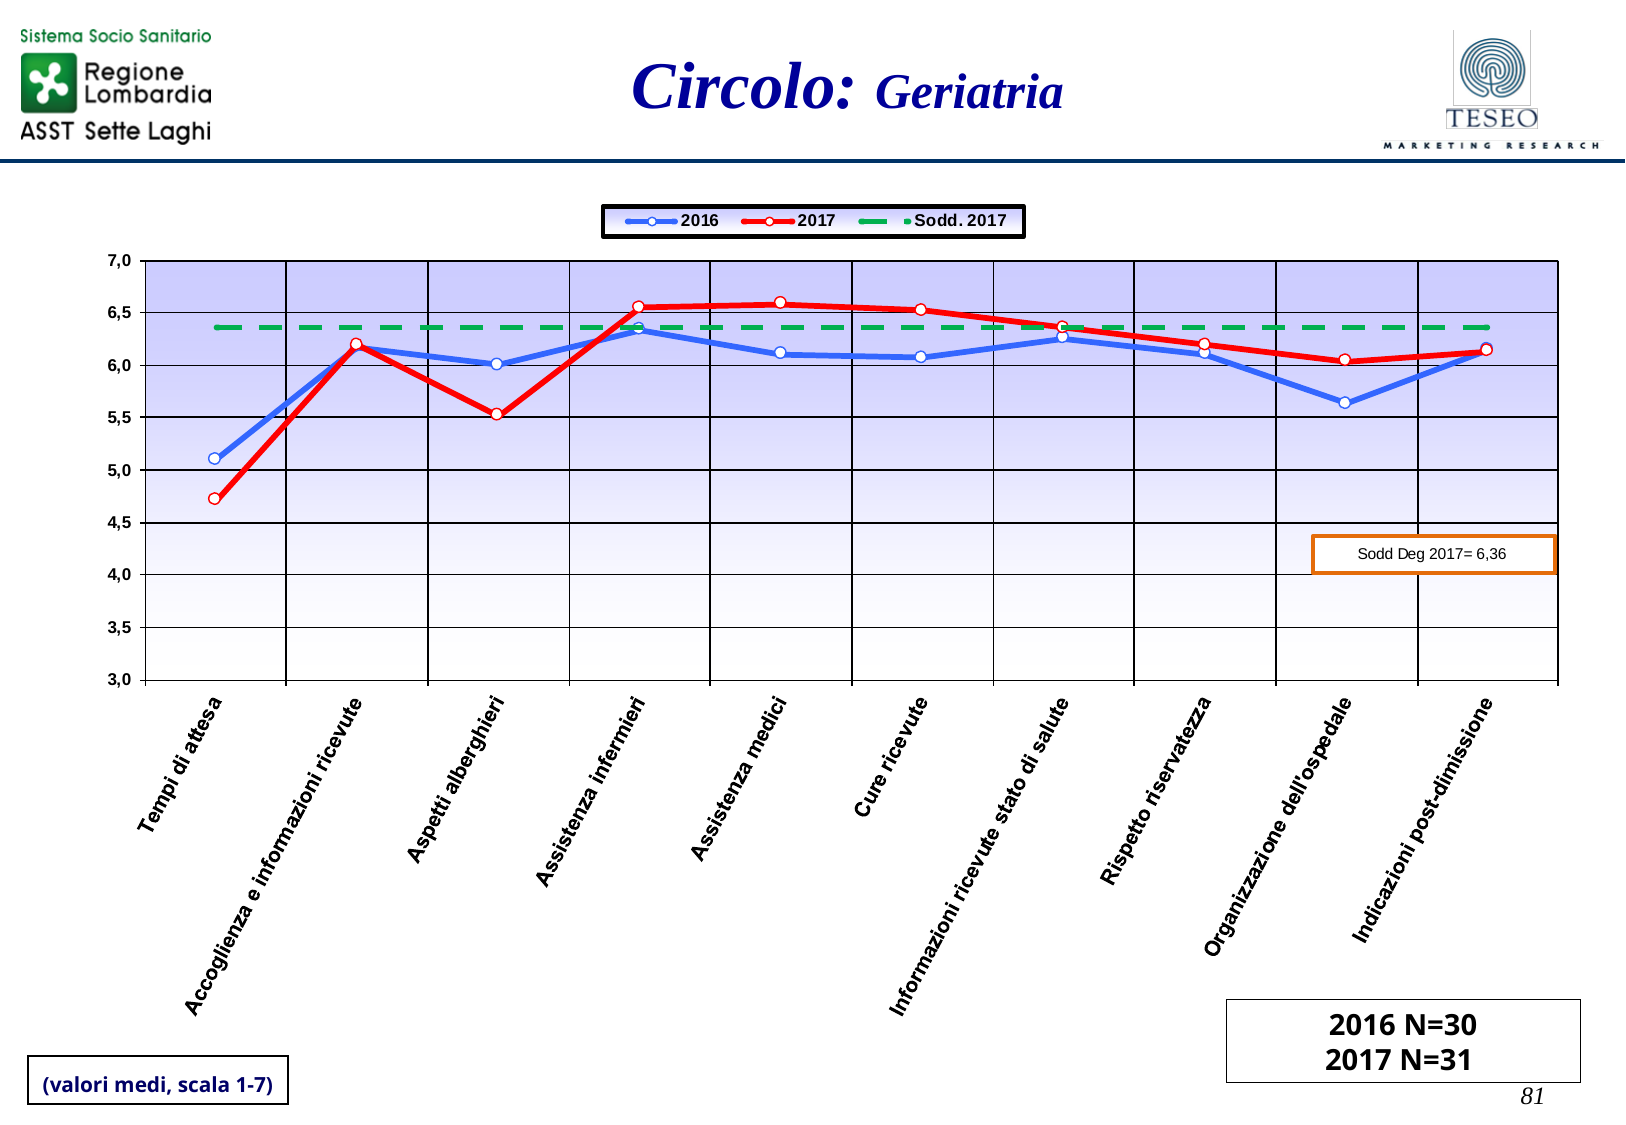

Circolo: Geriatria
2016 N=30
2017 N=31
(valori medi, scala 1-7)